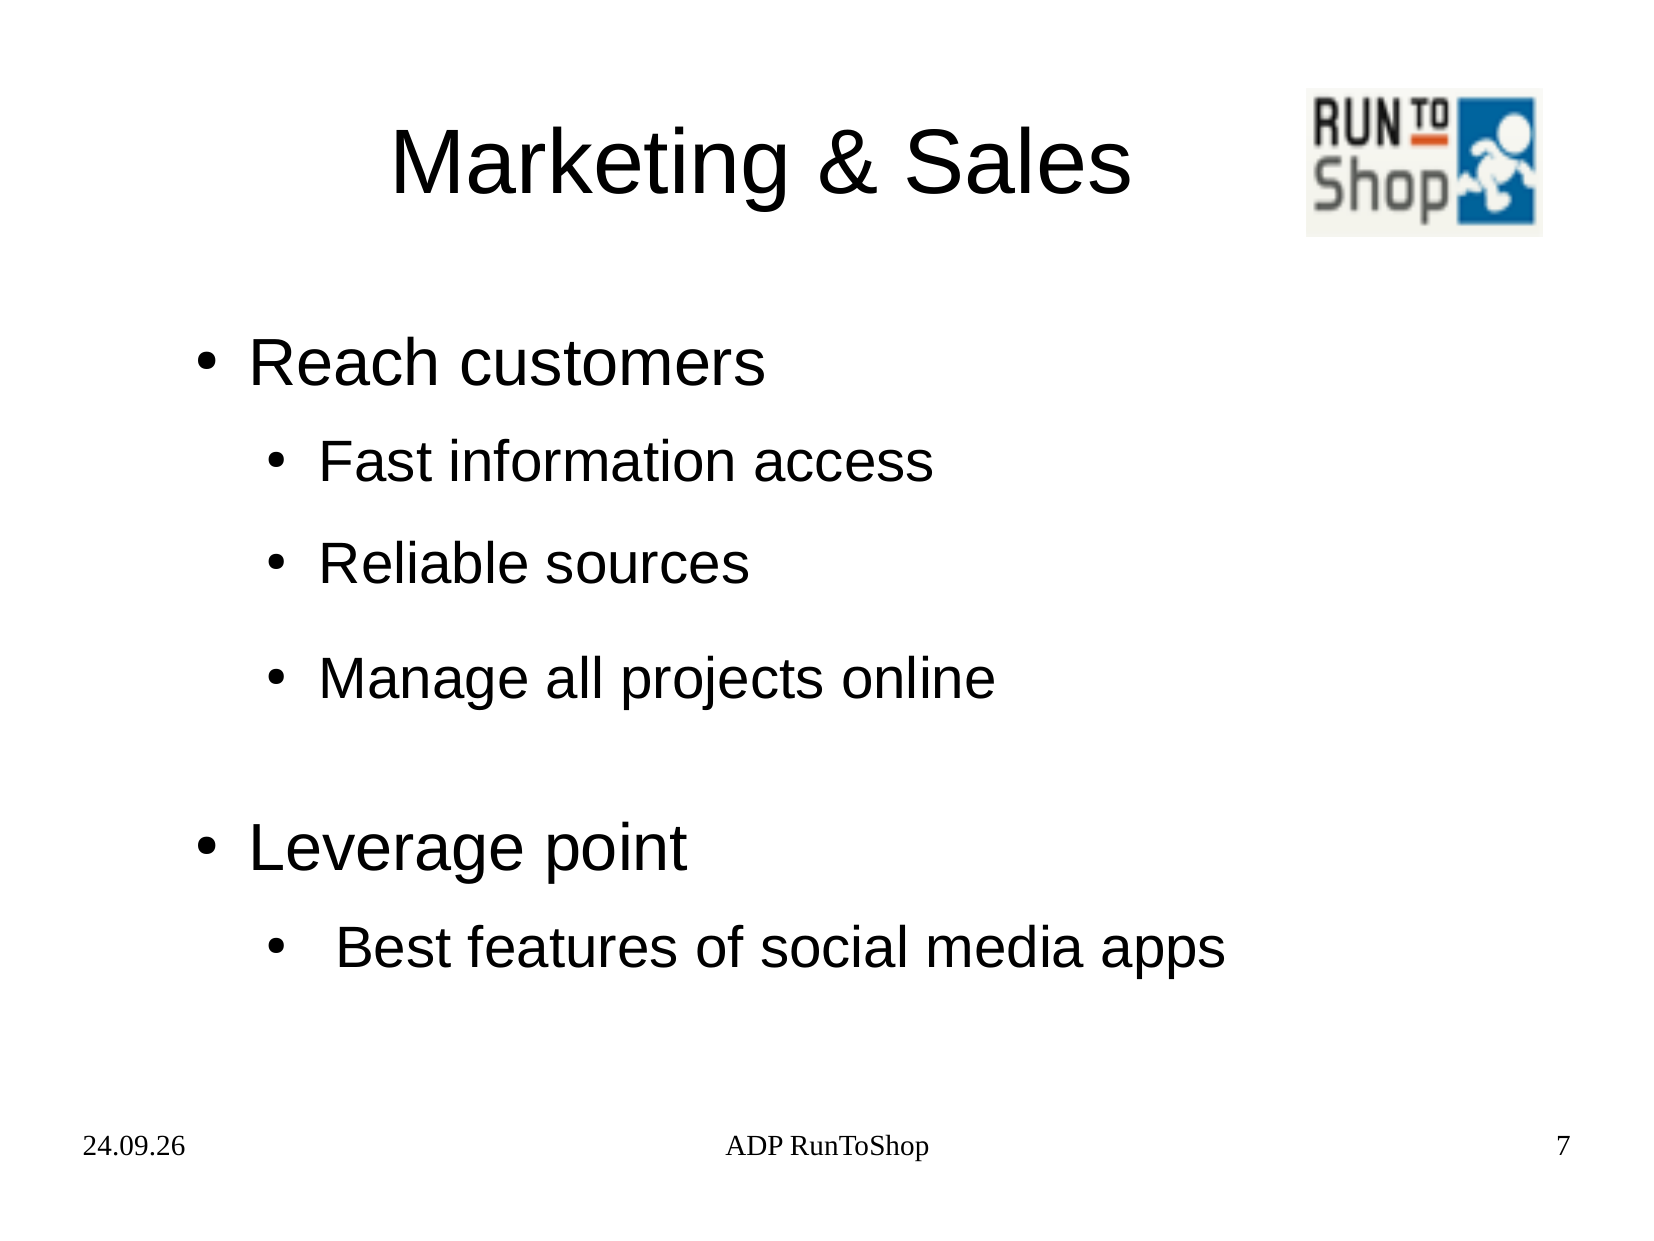

# Marketing & Sales
Reach customers
Fast information access
Reliable sources
Manage all projects online
Leverage point
 Best features of social media apps
ADP RunToShop
7